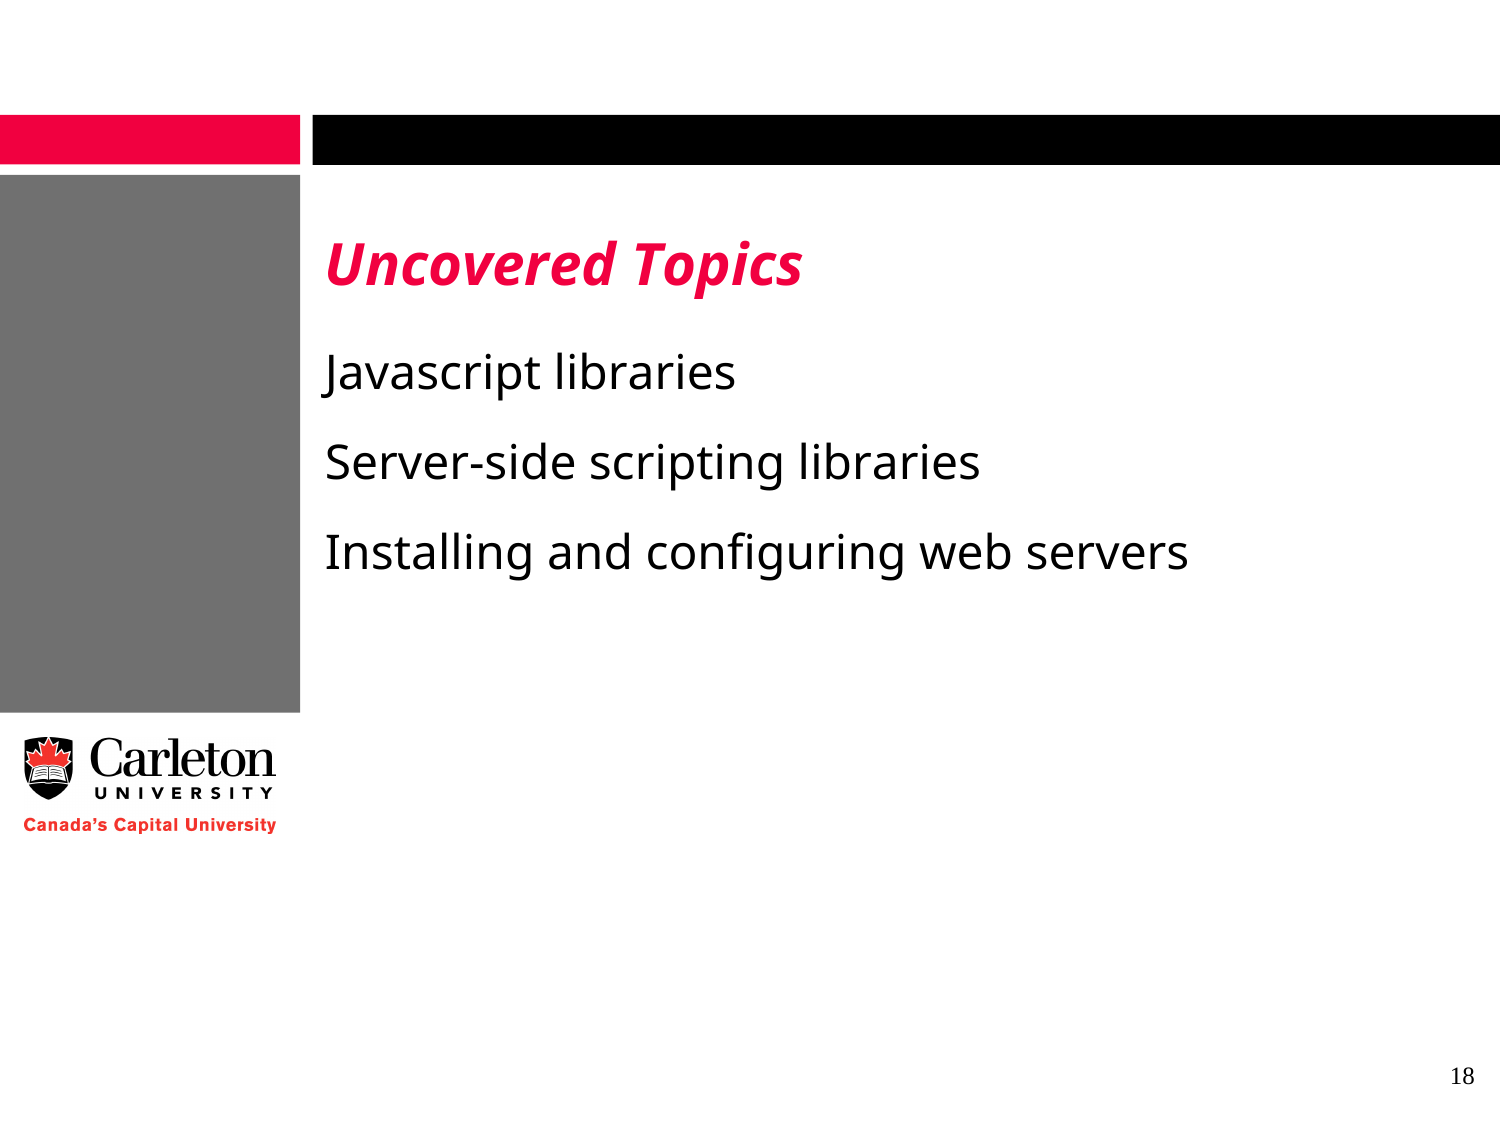

# Uncovered Topics
Javascript libraries
Server-side scripting libraries
Installing and configuring web servers
18